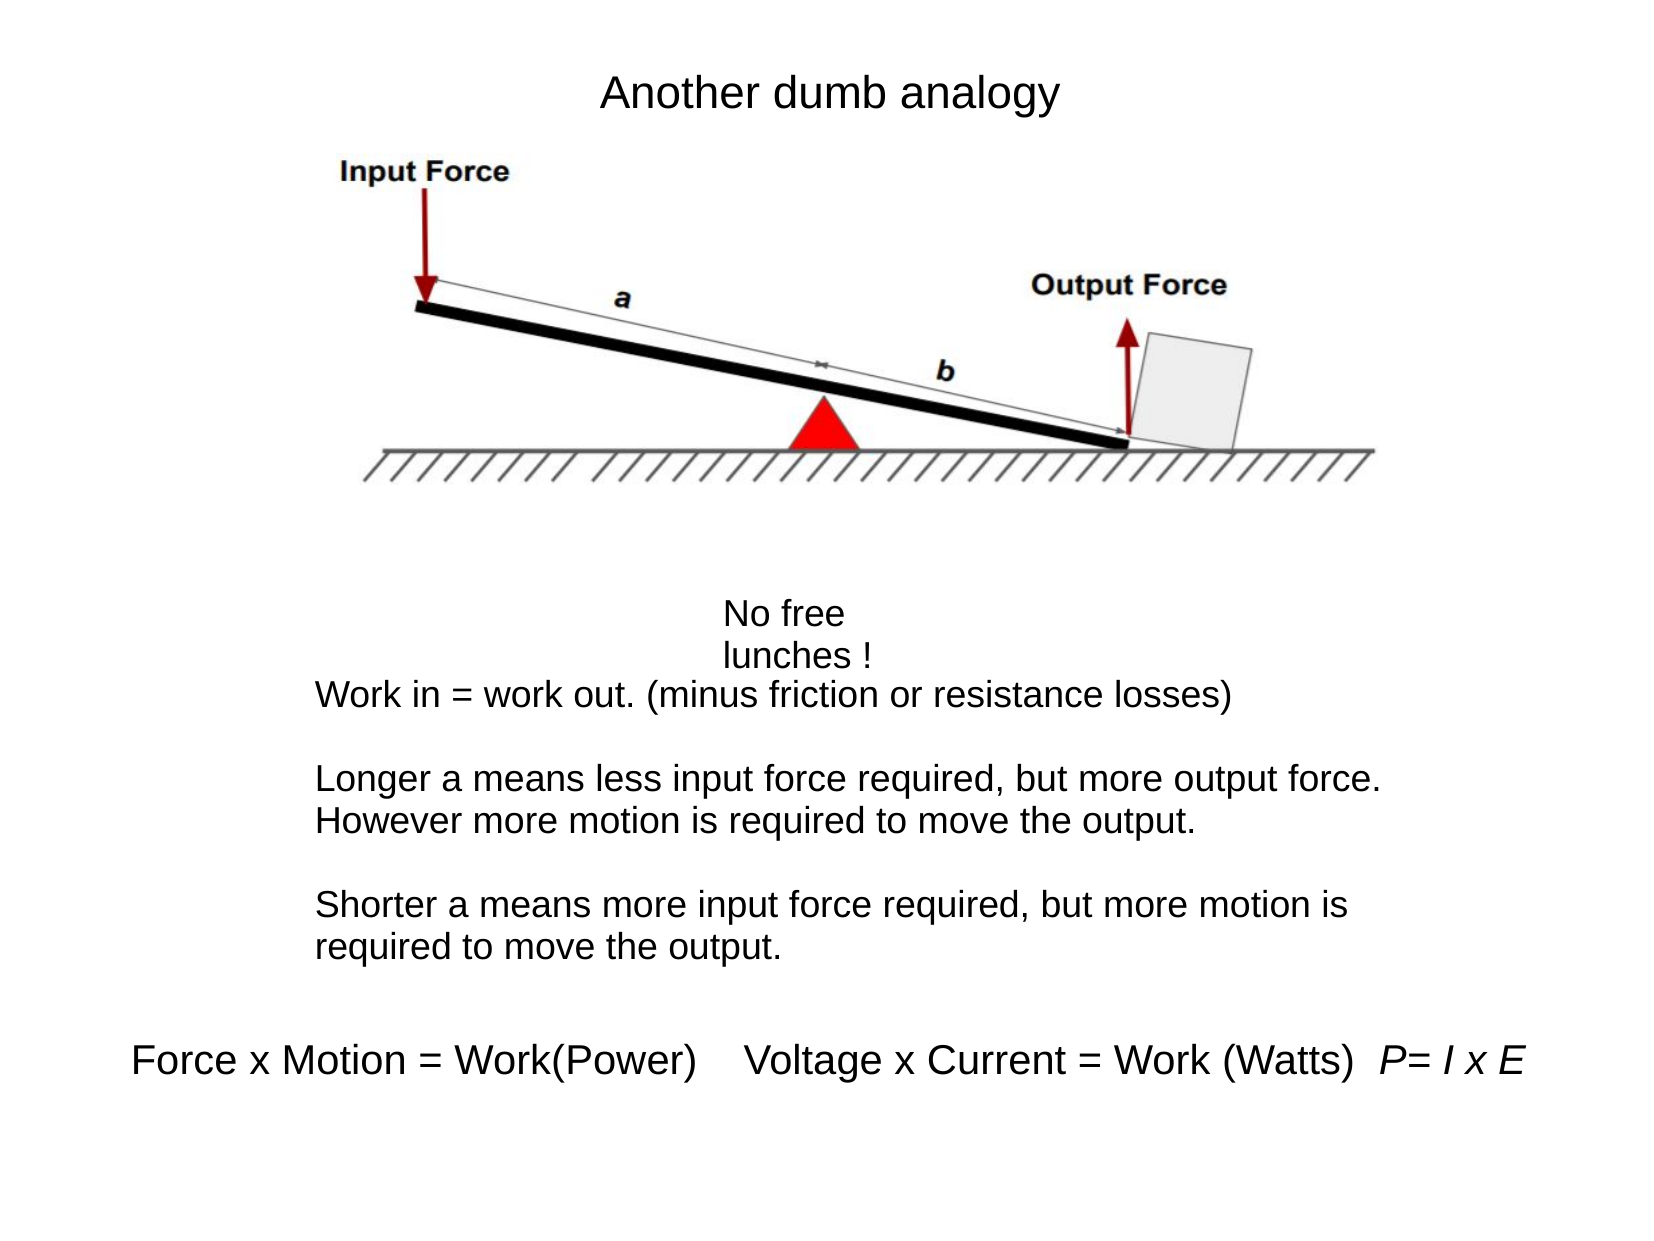

Another dumb analogy
No free lunches !
Work in = work out. (minus friction or resistance losses)
Longer a means less input force required, but more output force.
However more motion is required to move the output.
Shorter a means more input force required, but more motion is required to move the output.
Force x Motion = Work(Power) Voltage x Current = Work (Watts) P= I x E